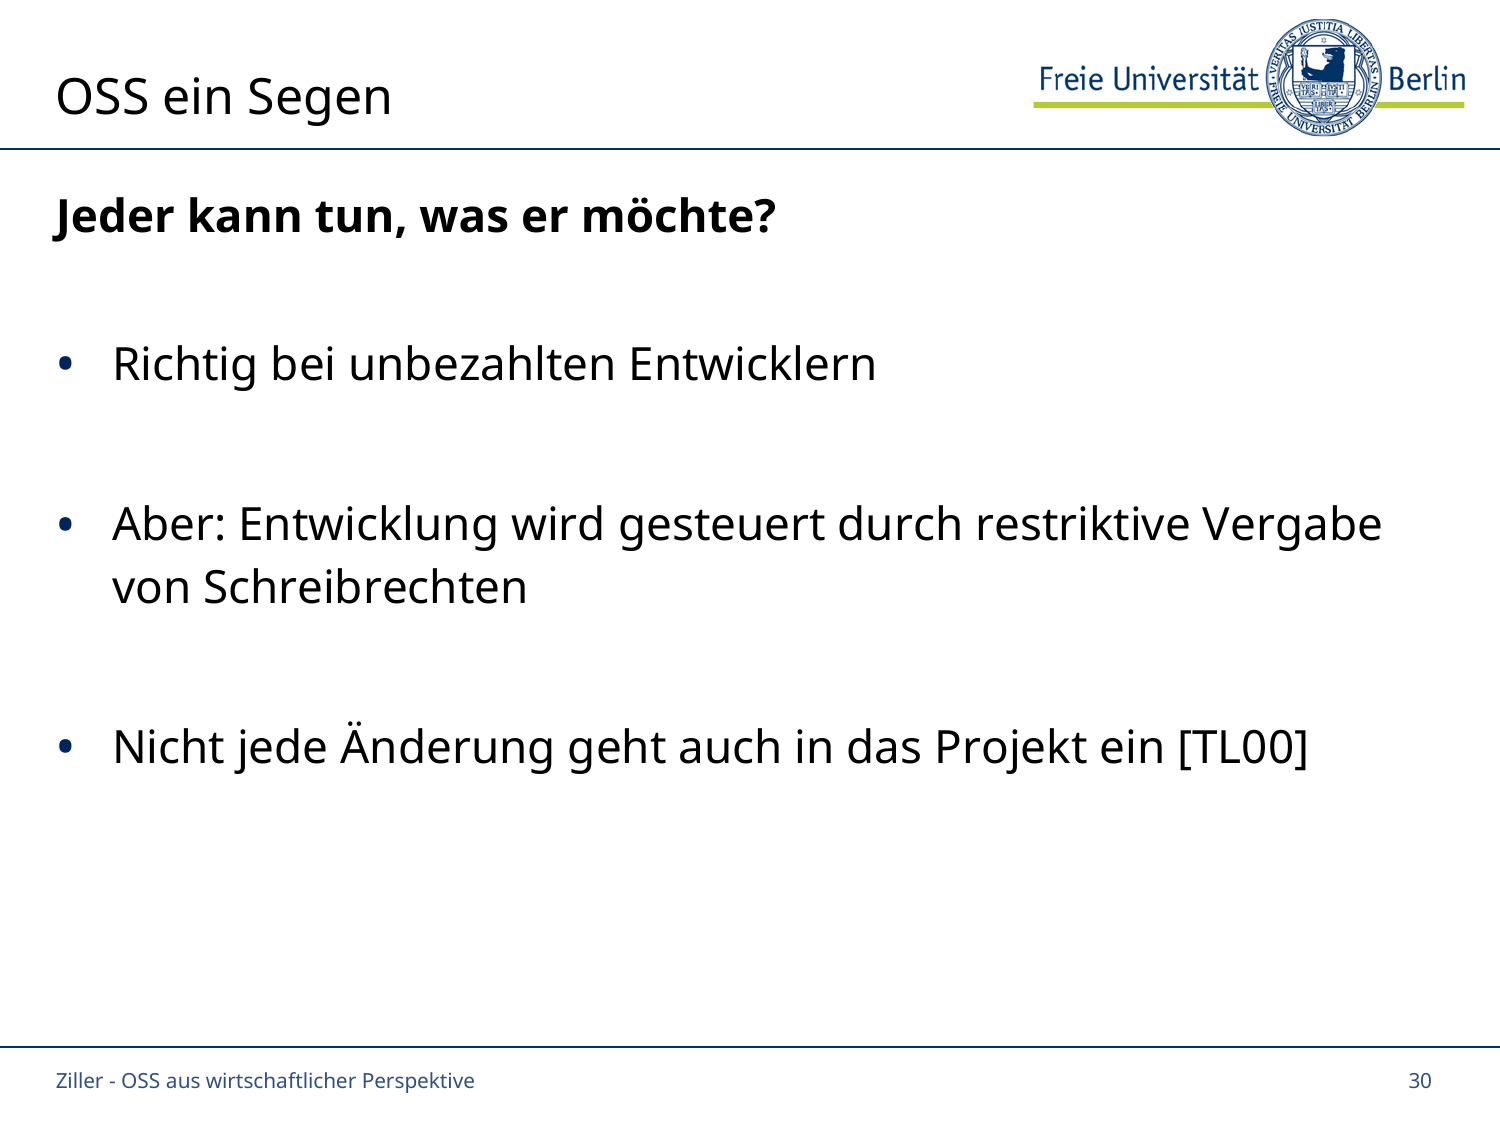

# OSS ein Segen
Jeder kann tun, was er möchte?
Richtig bei unbezahlten Entwicklern
Aber: Entwicklung wird gesteuert durch restriktive Vergabe von Schreibrechten
Nicht jede Änderung geht auch in das Projekt ein [TL00]
Ziller - OSS aus wirtschaftlicher Perspektive
30